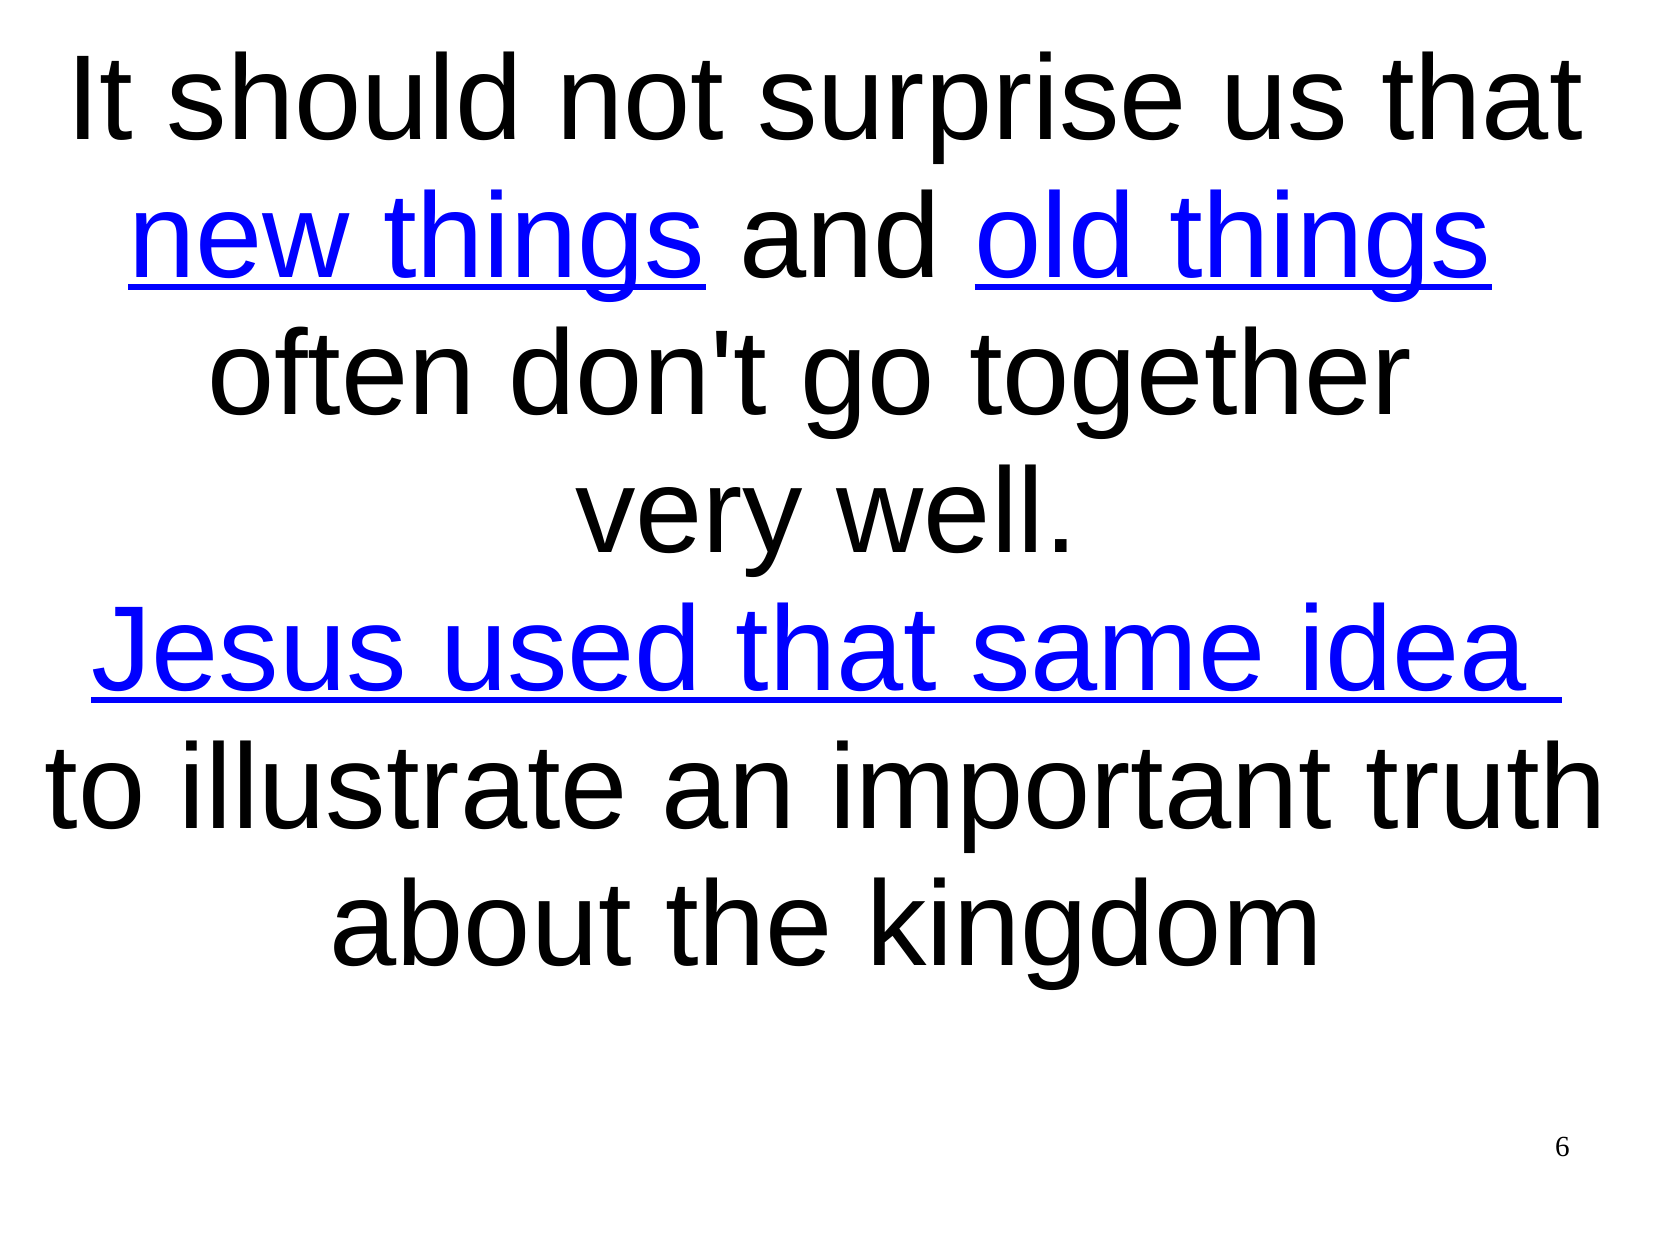

It should not surprise us that
new things and old things
often don't go together
very well.
Jesus used that same idea
to illustrate an important truth about the kingdom
6